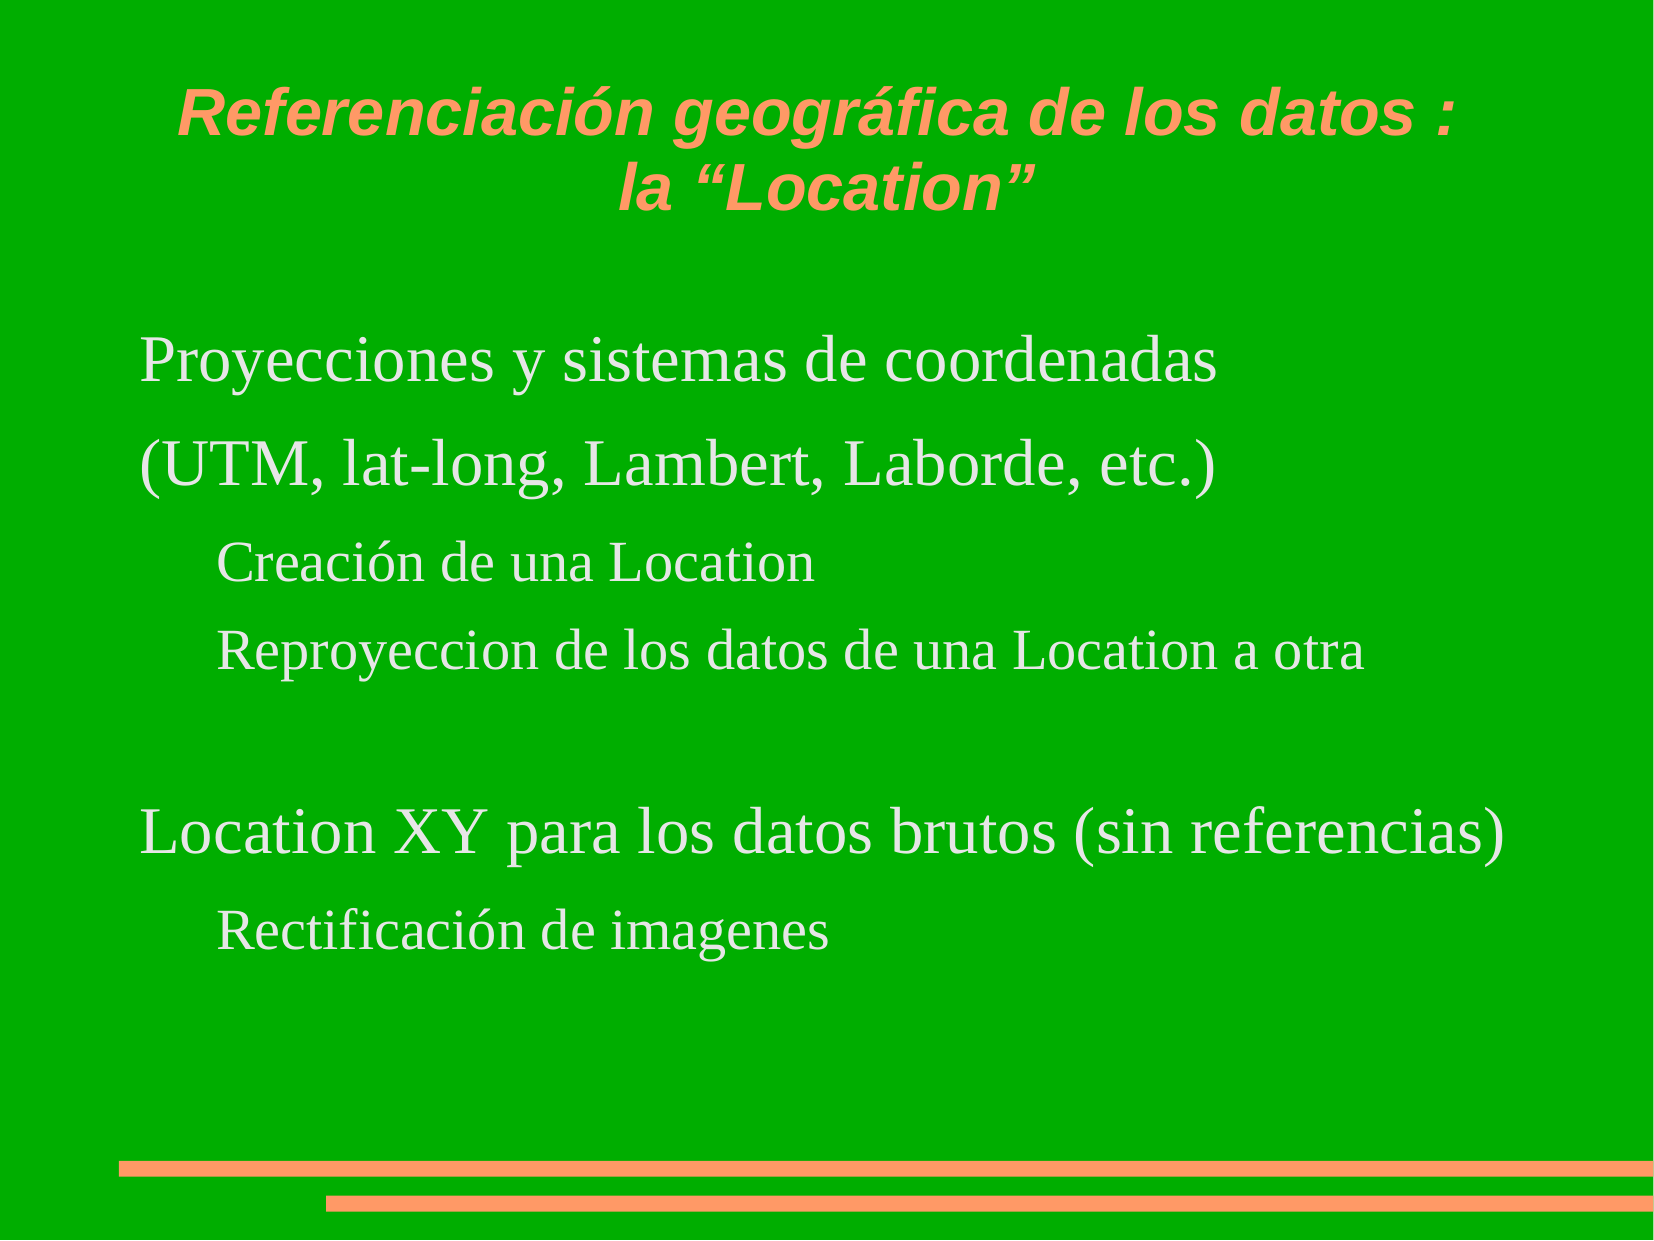

# Referenciación geográfica de los datos : la “Location”
Proyecciones y sistemas de coordenadas
(UTM, lat-long, Lambert, Laborde, etc.)
Creación de una Location
Reproyeccion de los datos de una Location a otra
Location XY para los datos brutos (sin referencias)
Rectificación de imagenes